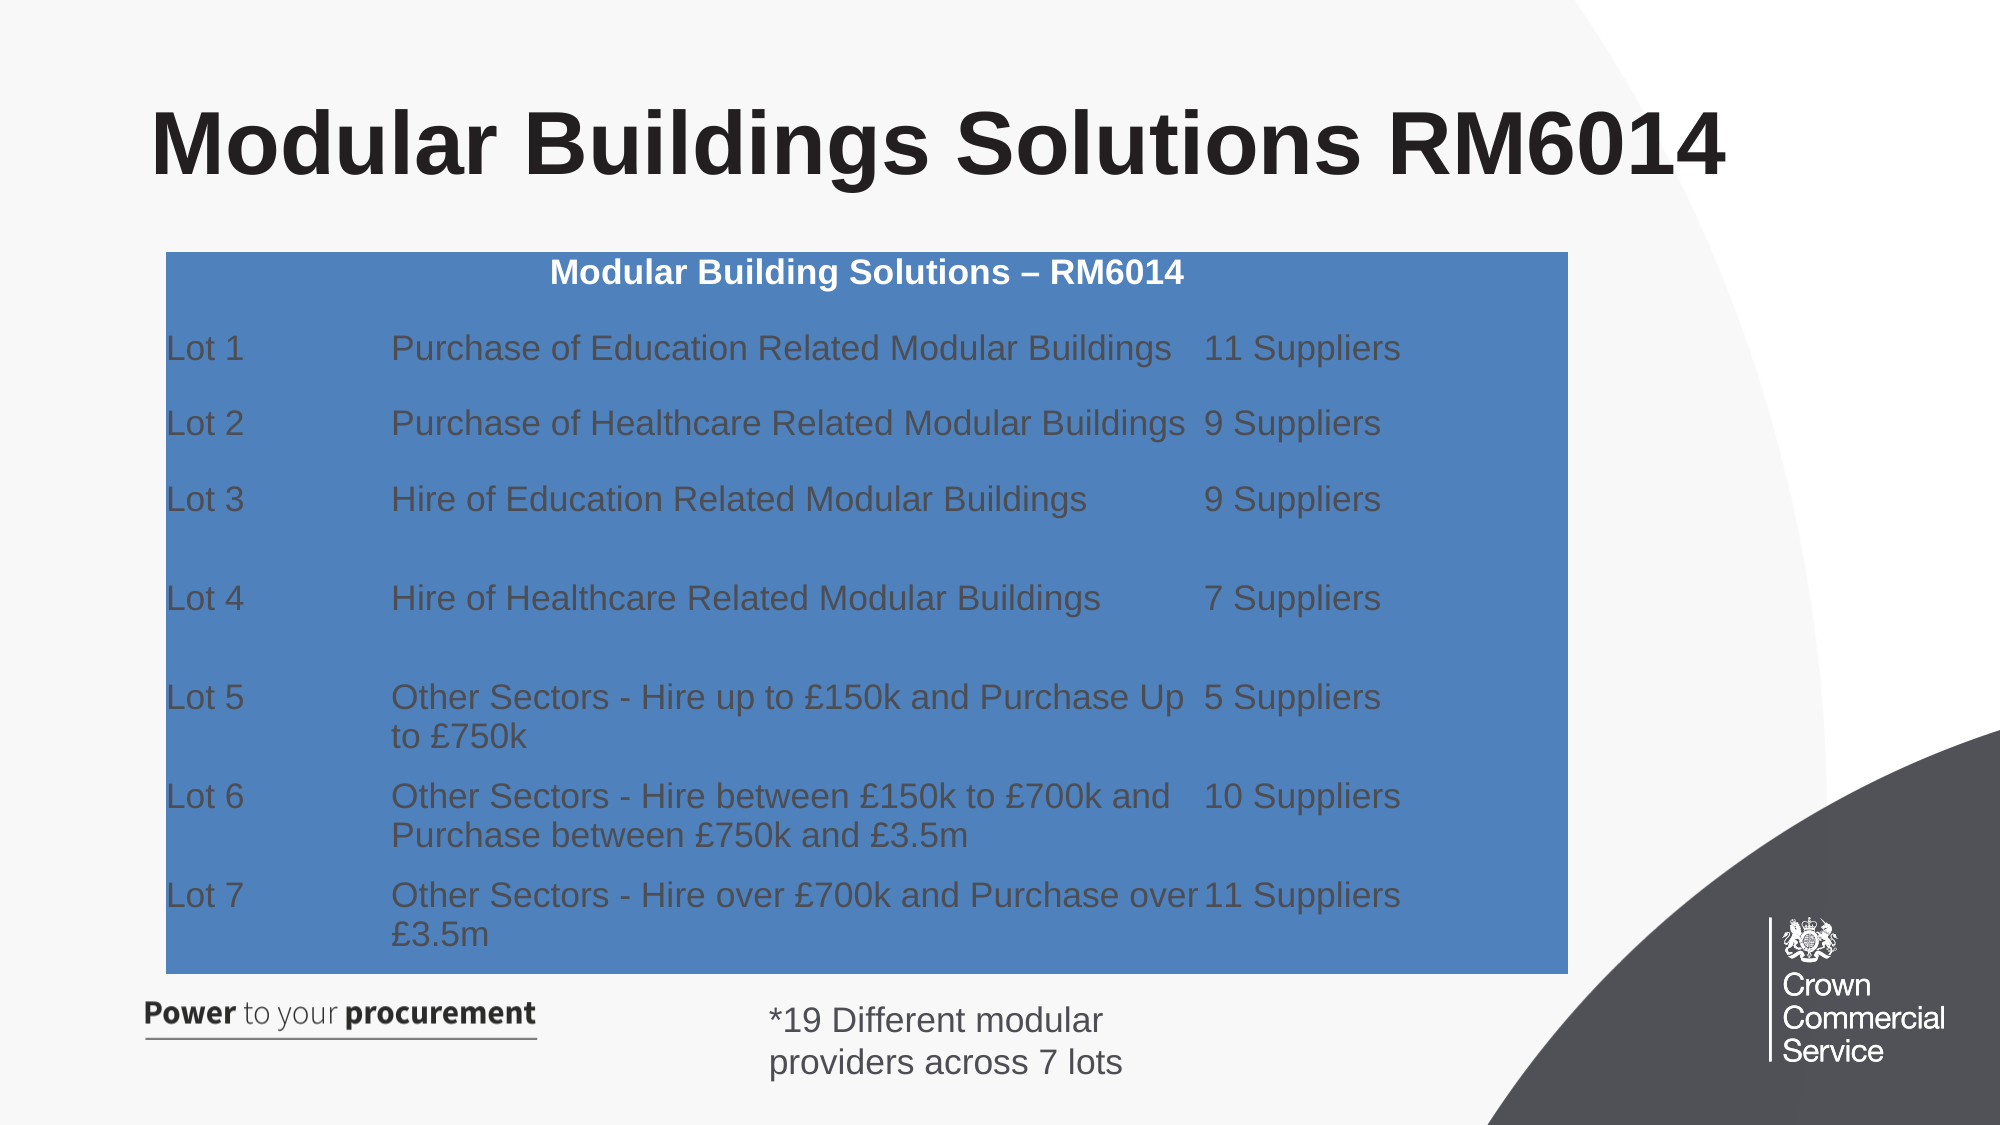

# Modular Buildings Solutions RM6014
| Modular Building Solutions – RM6014 | | |
| --- | --- | --- |
| Lot 1 | Purchase of Education Related Modular Buildings | 11 Suppliers |
| Lot 2 | Purchase of Healthcare Related Modular Buildings | 9 Suppliers |
| Lot 3 | Hire of Education Related Modular Buildings | 9 Suppliers |
| Lot 4 | Hire of Healthcare Related Modular Buildings | 7 Suppliers |
| Lot 5 | Other Sectors - Hire up to £150k and Purchase Up to £750k | 5 Suppliers |
| Lot 6 | Other Sectors - Hire between £150k to £700k and Purchase between £750k and £3.5m | 10 Suppliers |
| Lot 7 | Other Sectors - Hire over £700k and Purchase over £3.5m | 11 Suppliers |
*19 Different modular providers across 7 lots